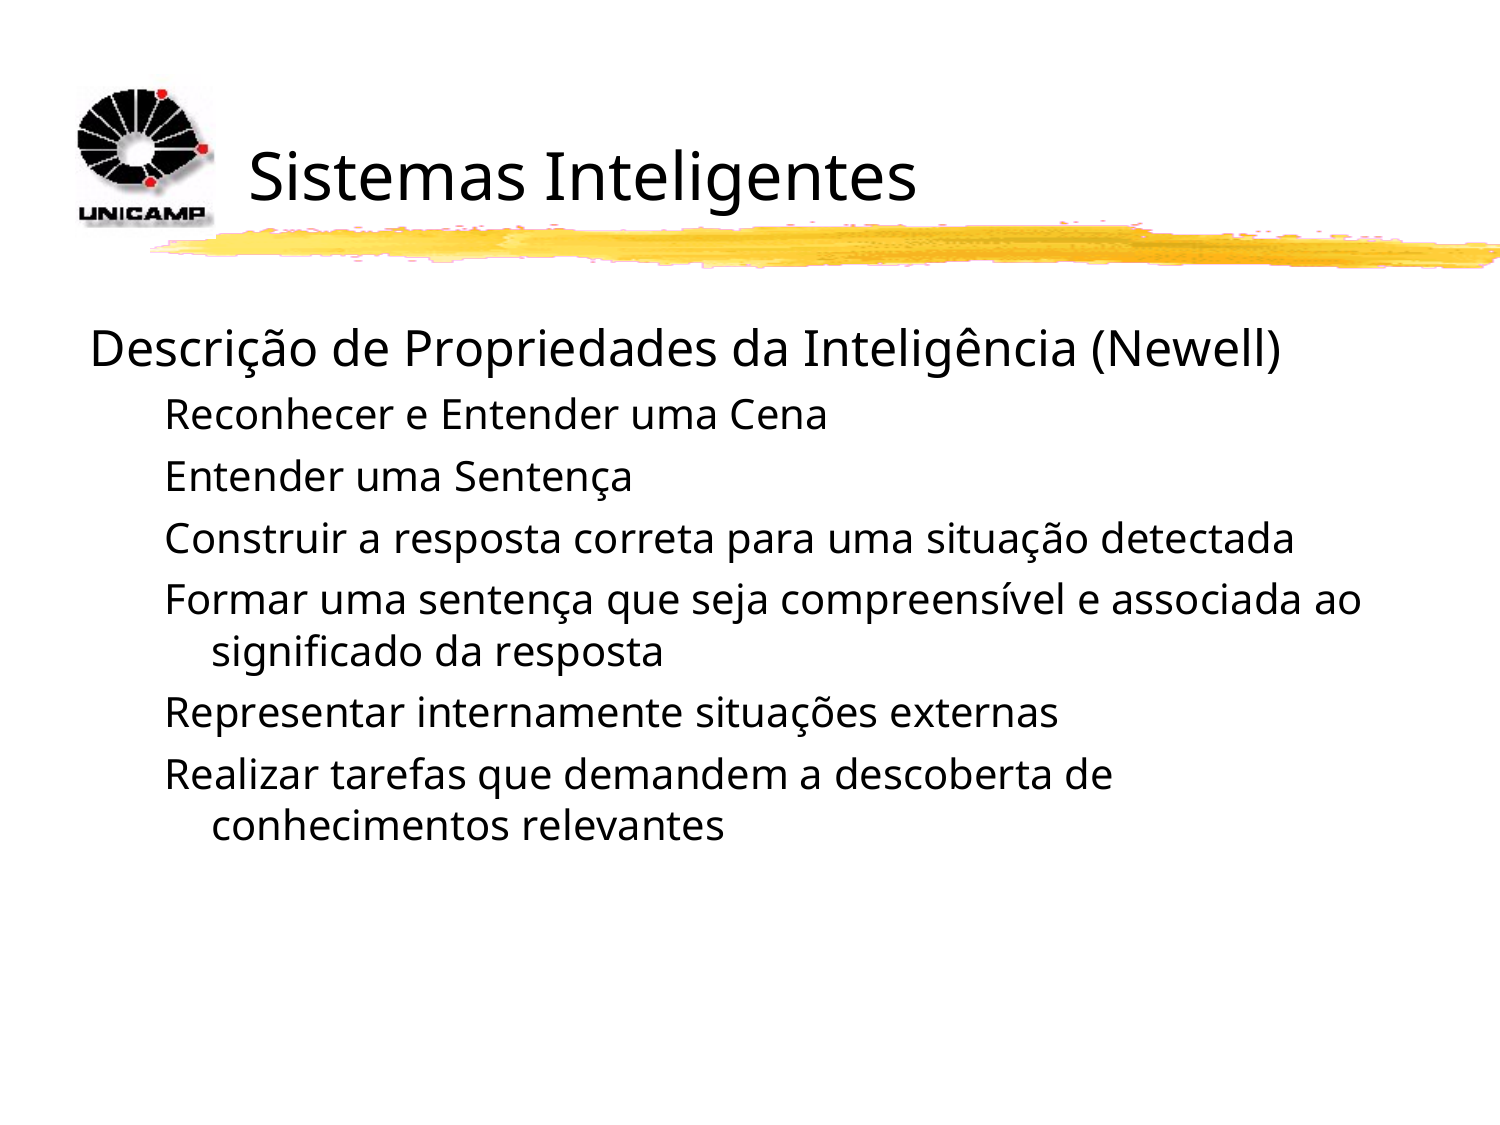

# Sistemas Inteligentes
Descrição de Propriedades da Inteligência (Newell)
Reconhecer e Entender uma Cena
Entender uma Sentença
Construir a resposta correta para uma situação detectada
Formar uma sentença que seja compreensível e associada ao significado da resposta
Representar internamente situações externas
Realizar tarefas que demandem a descoberta de conhecimentos relevantes